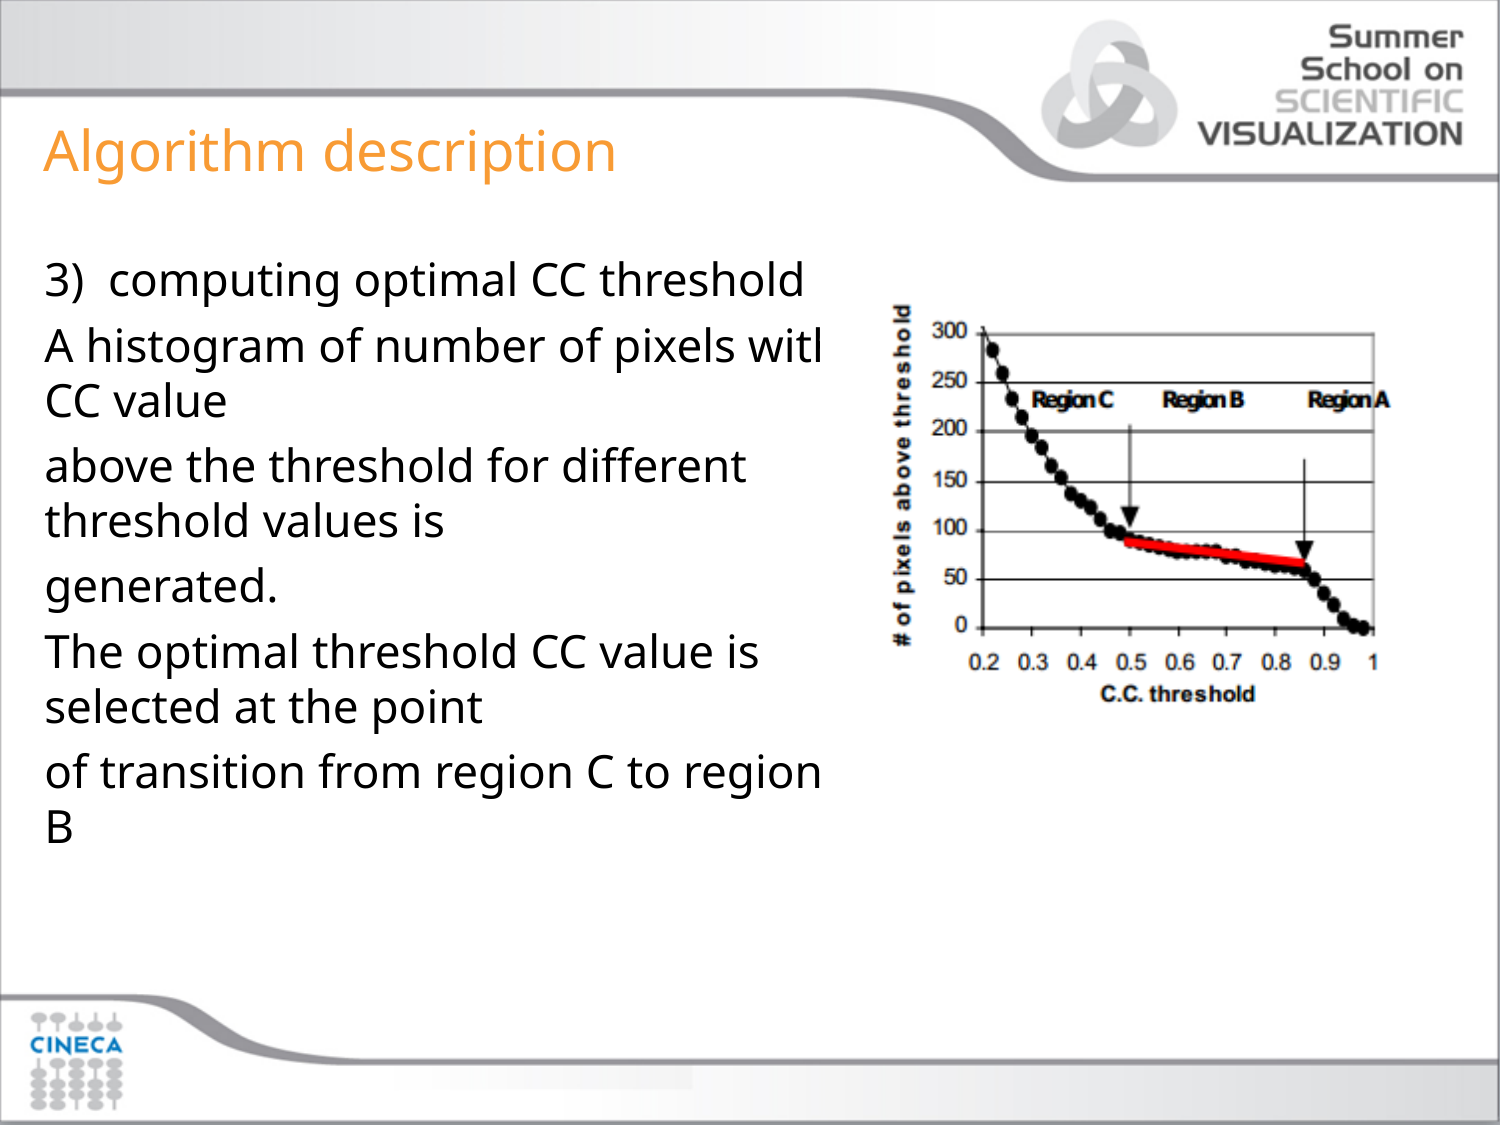

# Algorithm description
3) computing optimal CC threshold
A histogram of number of pixels with CC value
above the threshold for different threshold values is
generated.
The optimal threshold CC value is selected at the point
of transition from region C to region B